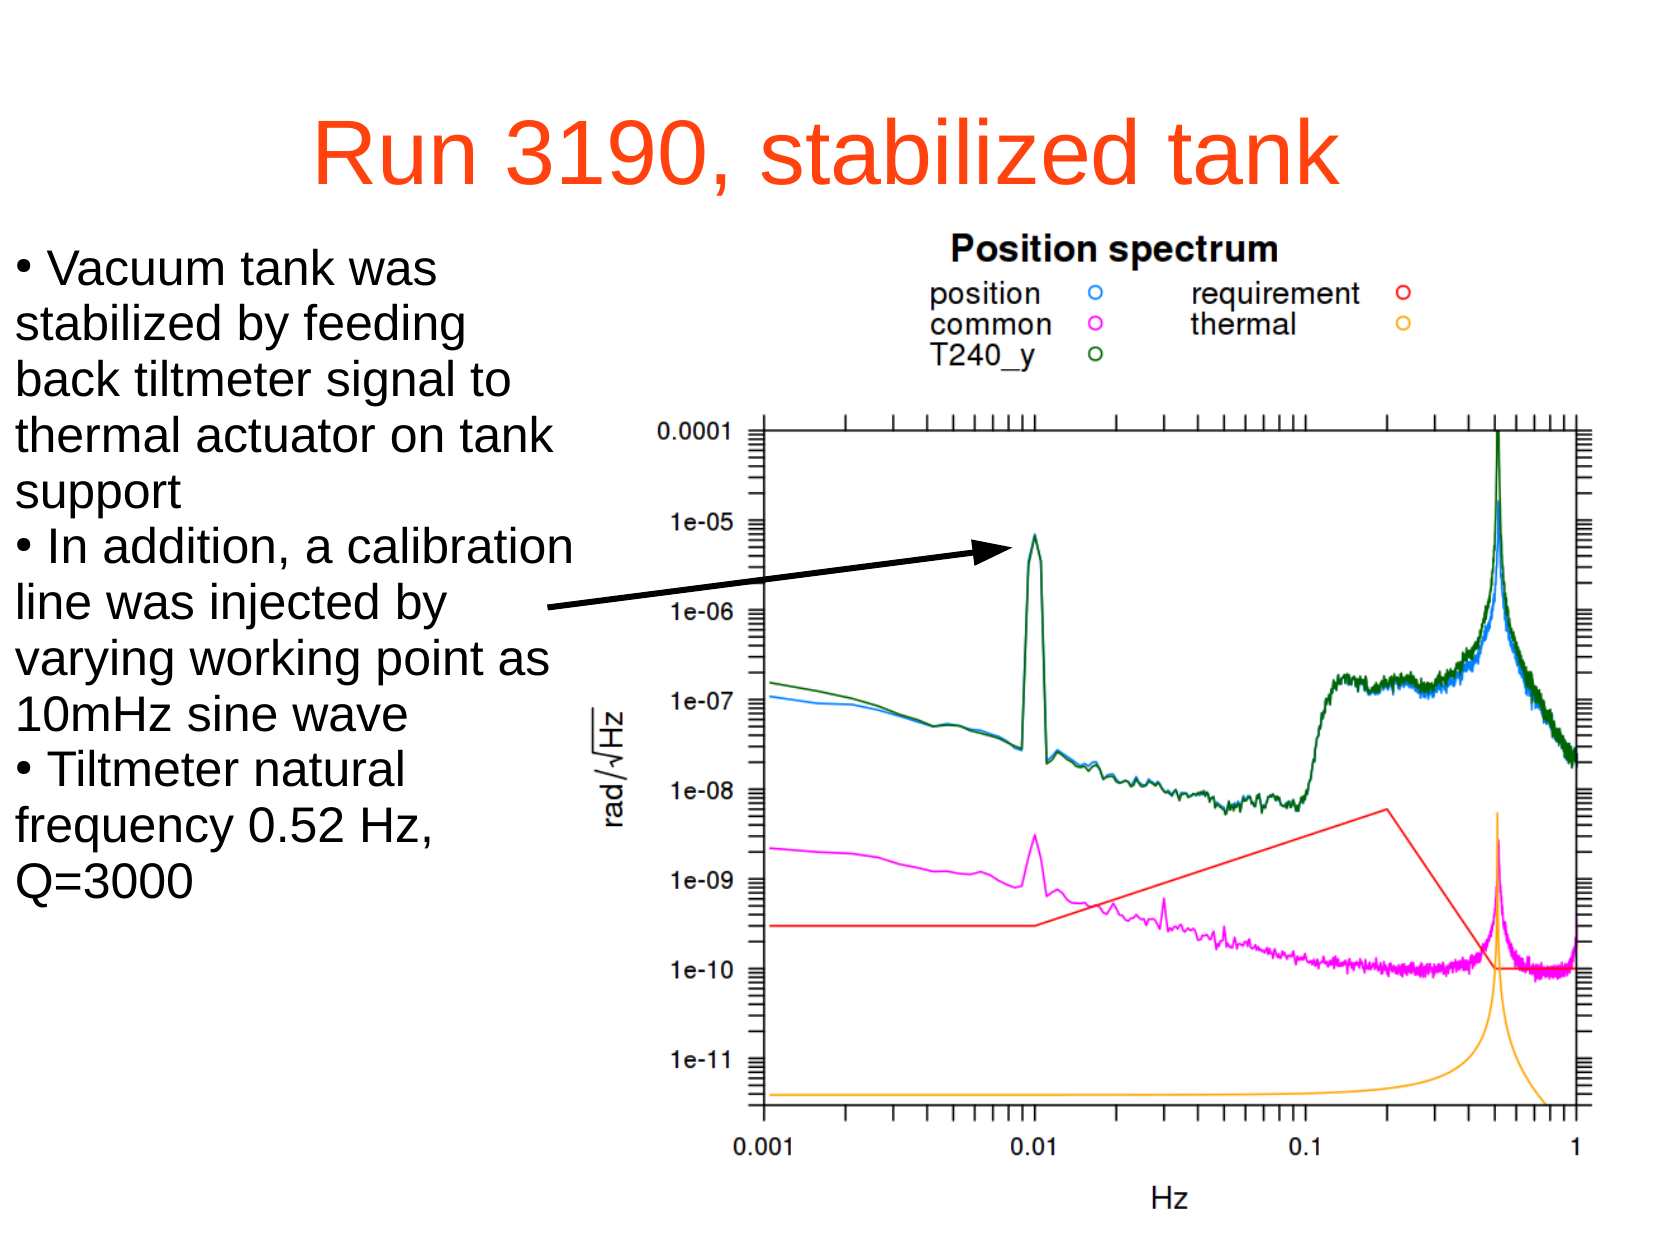

# Run 3190, stabilized tank
 Vacuum tank was stabilized by feeding back tiltmeter signal to thermal actuator on tank support
 In addition, a calibration line was injected by varying working point as 10mHz sine wave
 Tiltmeter natural frequency 0.52 Hz, Q=3000
27